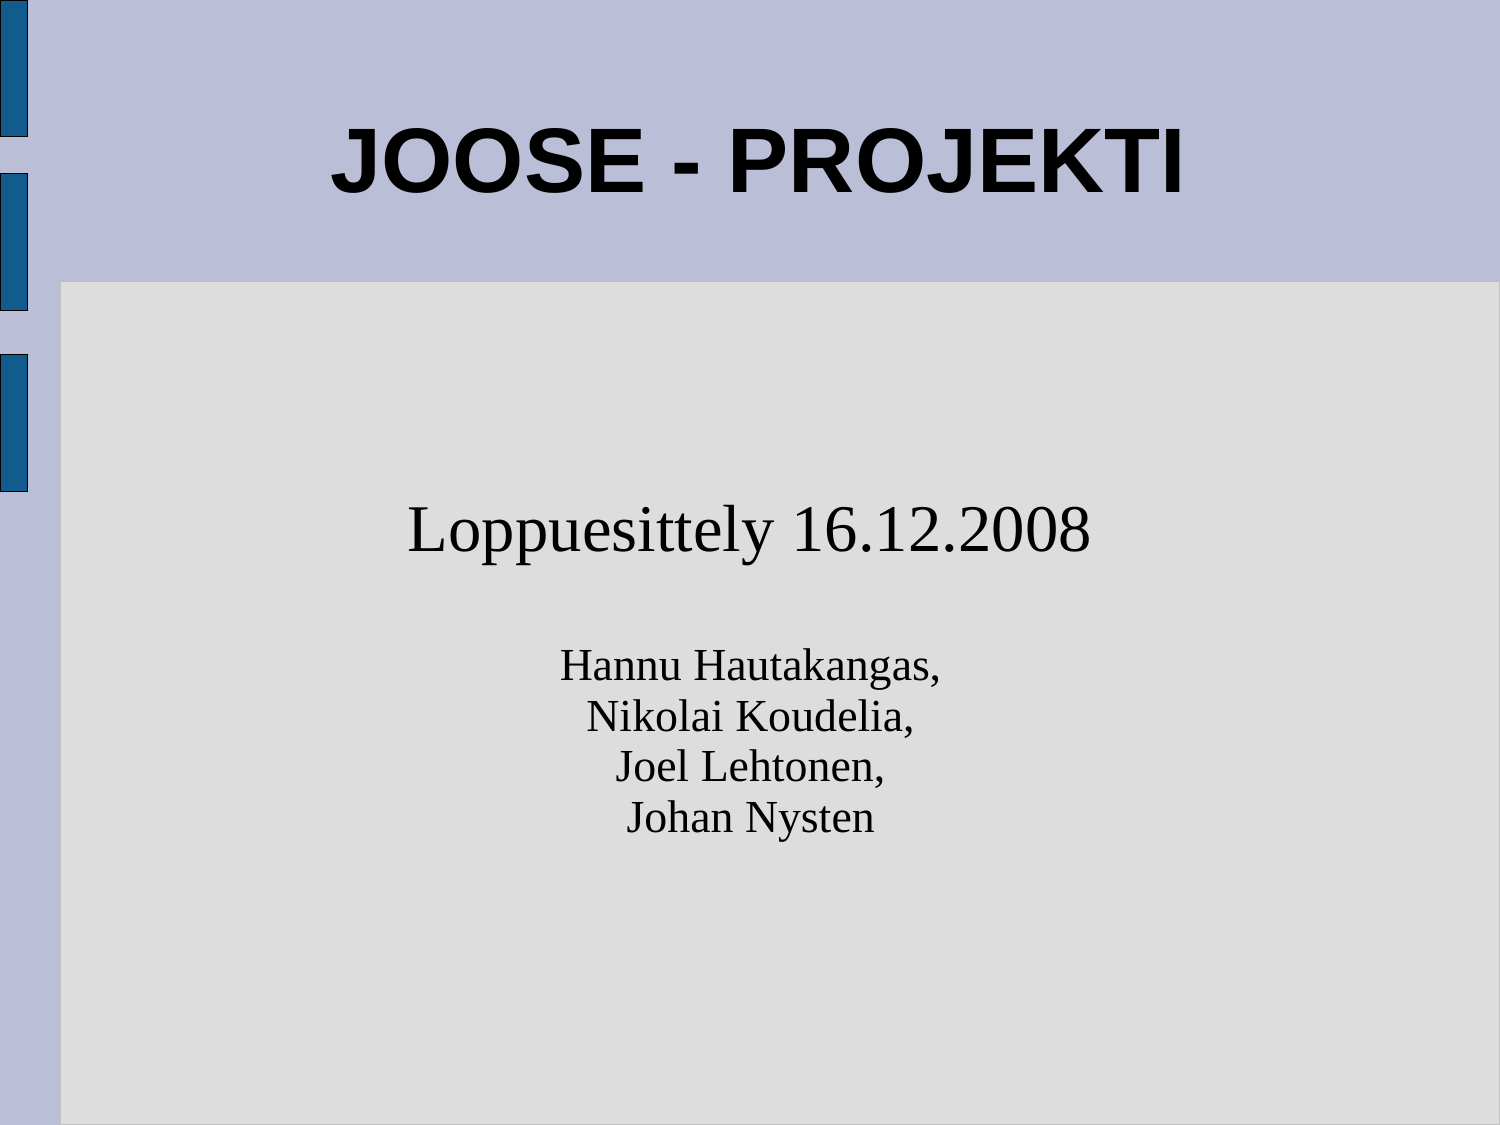

# JOOSE - PROJEKTI
Loppuesittely 16.12.2008
Hannu Hautakangas,
Nikolai Koudelia,
Joel Lehtonen,
Johan Nysten